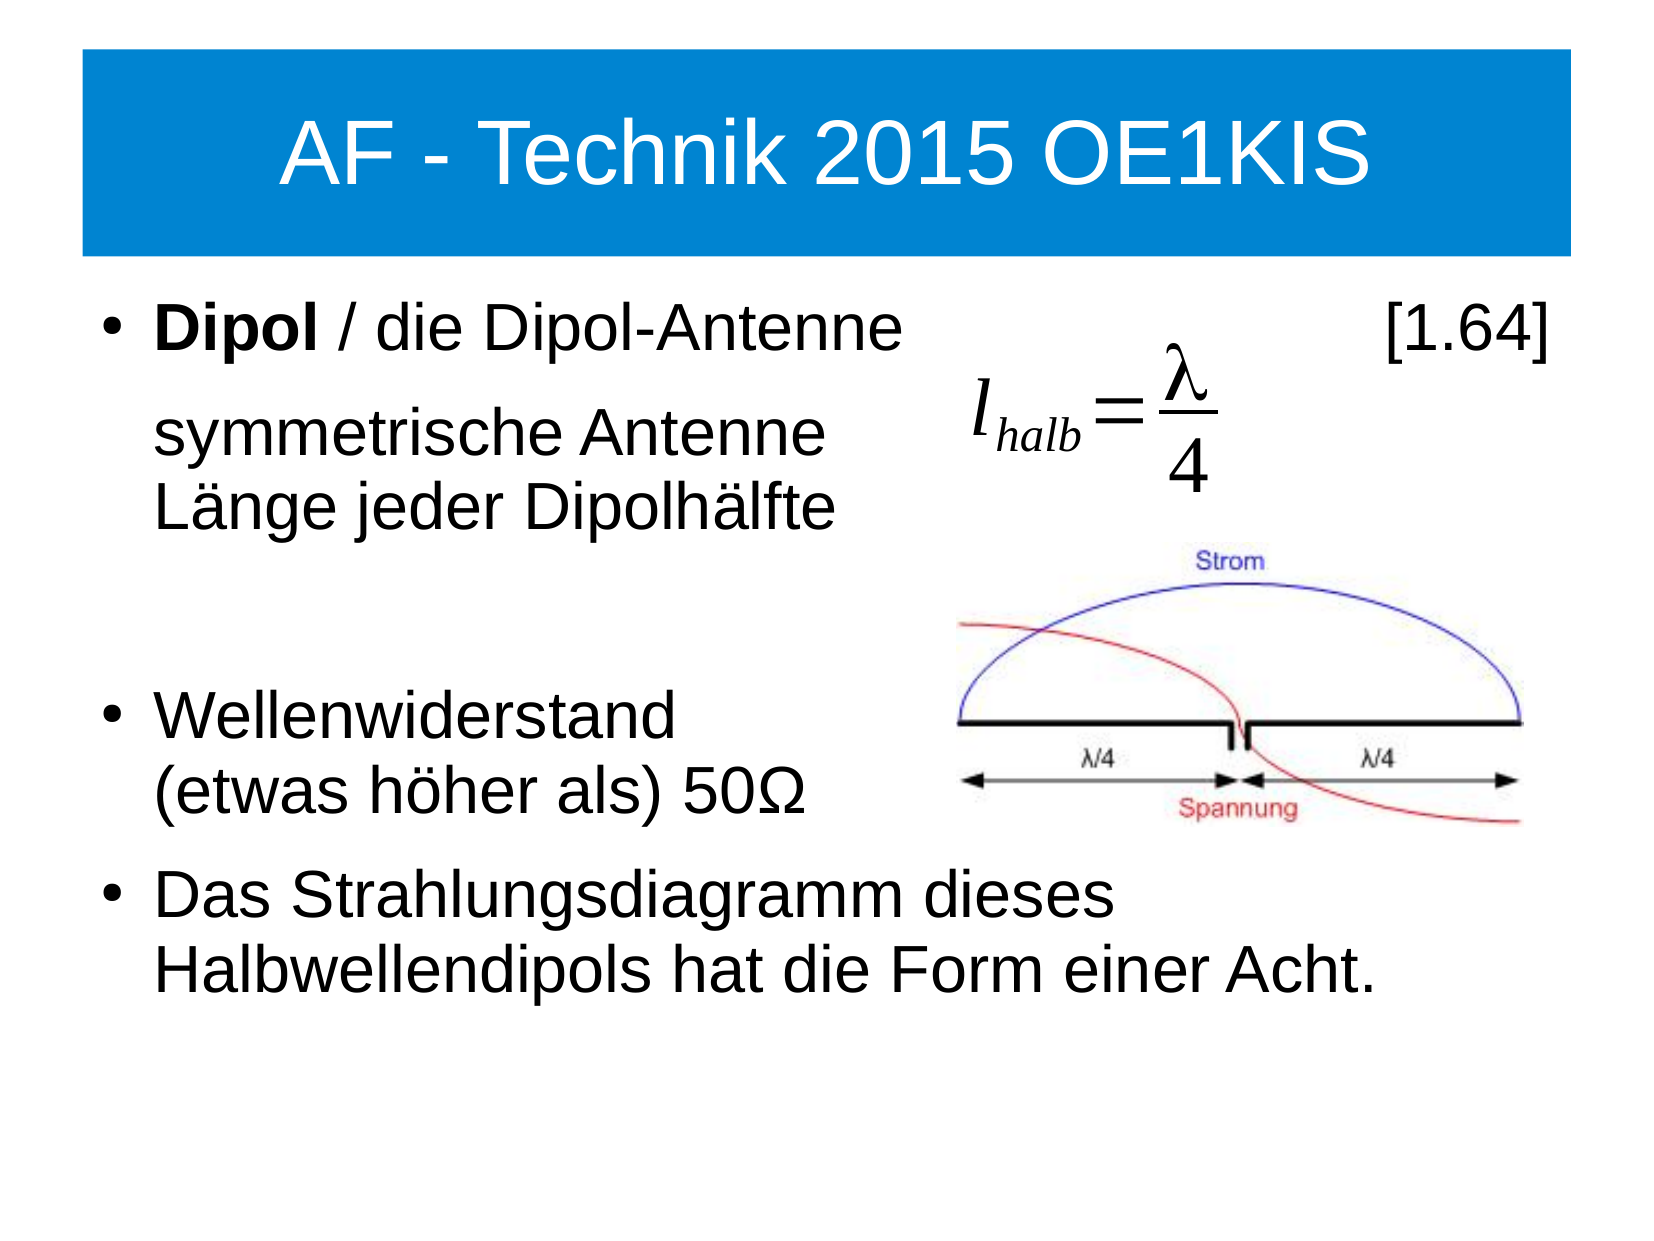

# AF - Technik 2015 OE1KIS
Dipol / die Dipol-Antenne [1.64]
symmetrische Antenne
Länge jeder Dipolhälfte
Wellenwiderstand
(etwas höher als) 50Ω
Das Strahlungsdiagramm dieses Halbwellendipols hat die Form einer Acht.